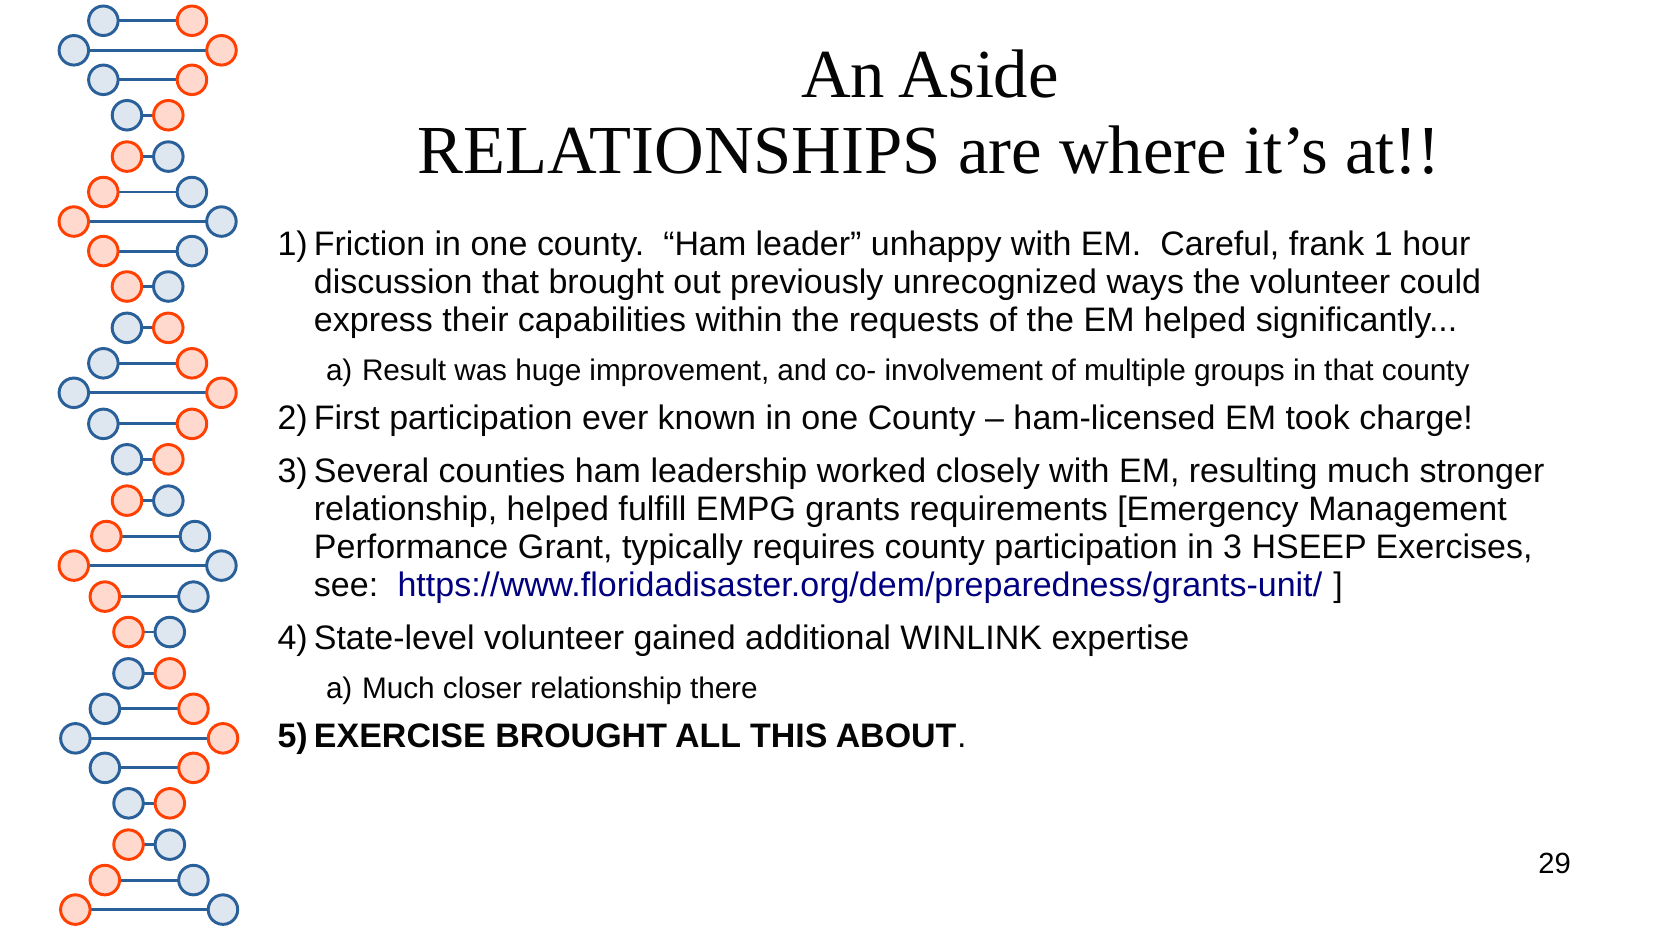

# An Aside RELATIONSHIPS are where it’s at!!
Friction in one county. “Ham leader” unhappy with EM. Careful, frank 1 hour discussion that brought out previously unrecognized ways the volunteer could express their capabilities within the requests of the EM helped significantly...
Result was huge improvement, and co- involvement of multiple groups in that county
First participation ever known in one County – ham-licensed EM took charge!
Several counties ham leadership worked closely with EM, resulting much stronger relationship, helped fulfill EMPG grants requirements [Emergency Management Performance Grant, typically requires county participation in 3 HSEEP Exercises, see: https://www.floridadisaster.org/dem/preparedness/grants-unit/ ]
State-level volunteer gained additional WINLINK expertise
Much closer relationship there
EXERCISE BROUGHT ALL THIS ABOUT.
29